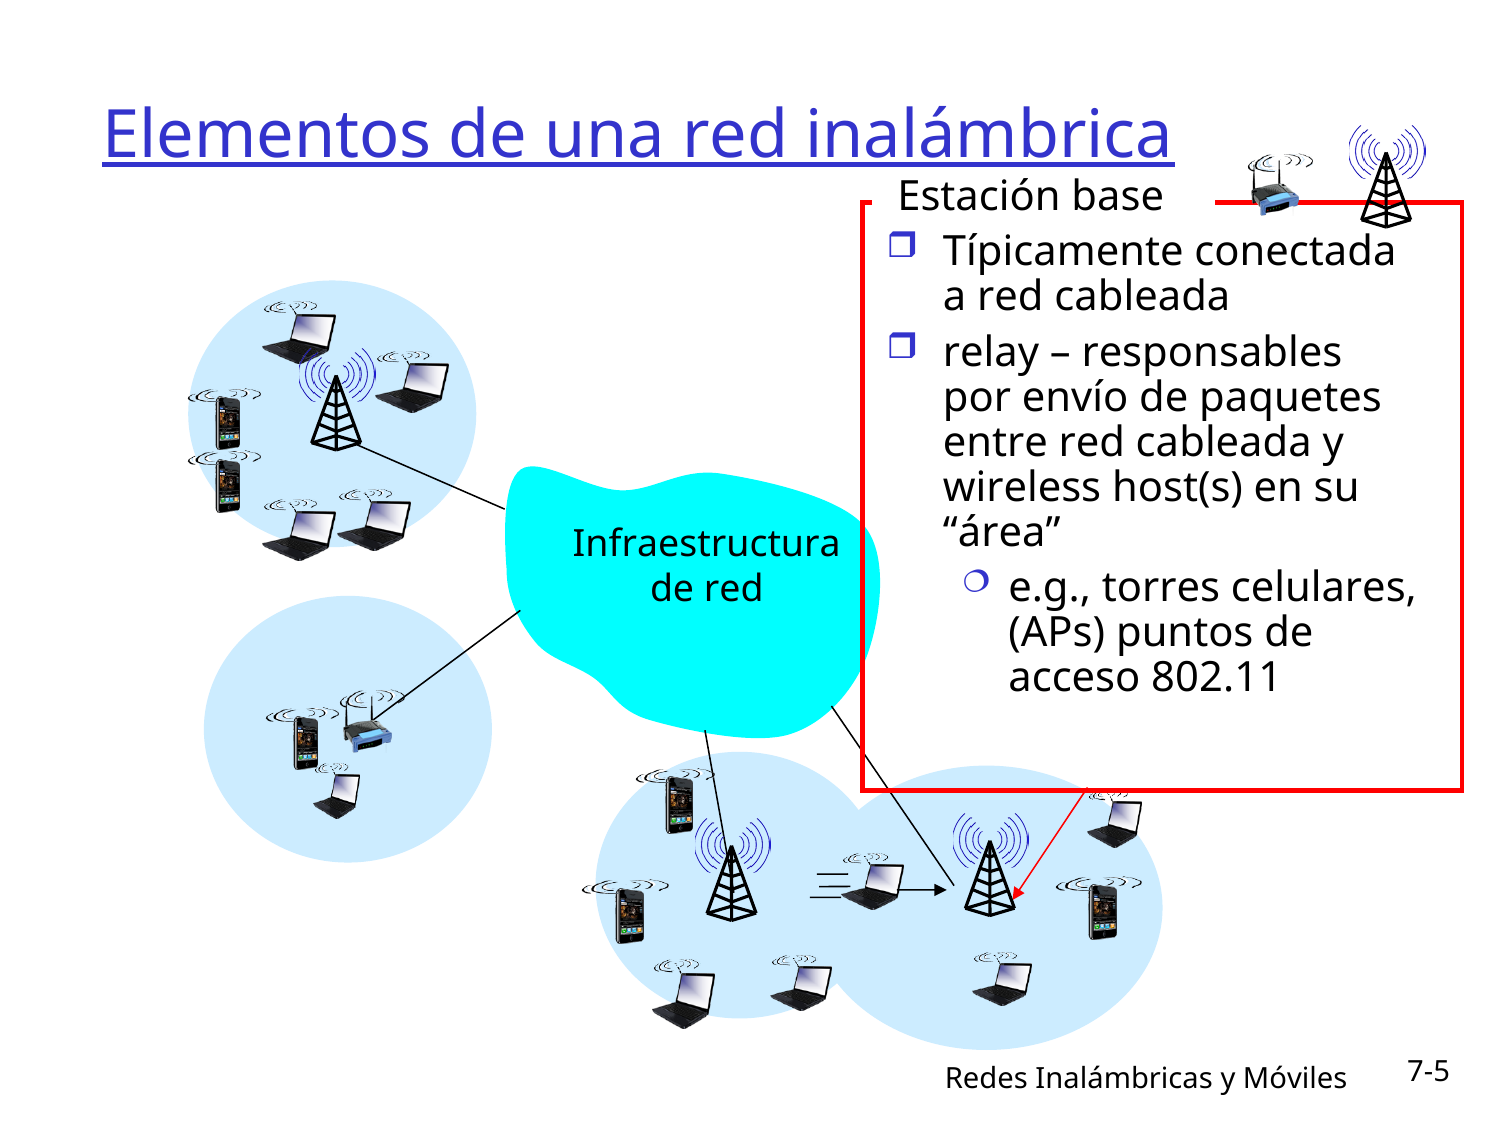

# Elementos de una red inalámbrica
 Estación base
Típicamente conectada a red cableada
relay – responsables por envío de paquetes entre red cableada y wireless host(s) en su “área”
e.g., torres celulares, (APs) puntos de acceso 802.11
Infraestructura
de red
5